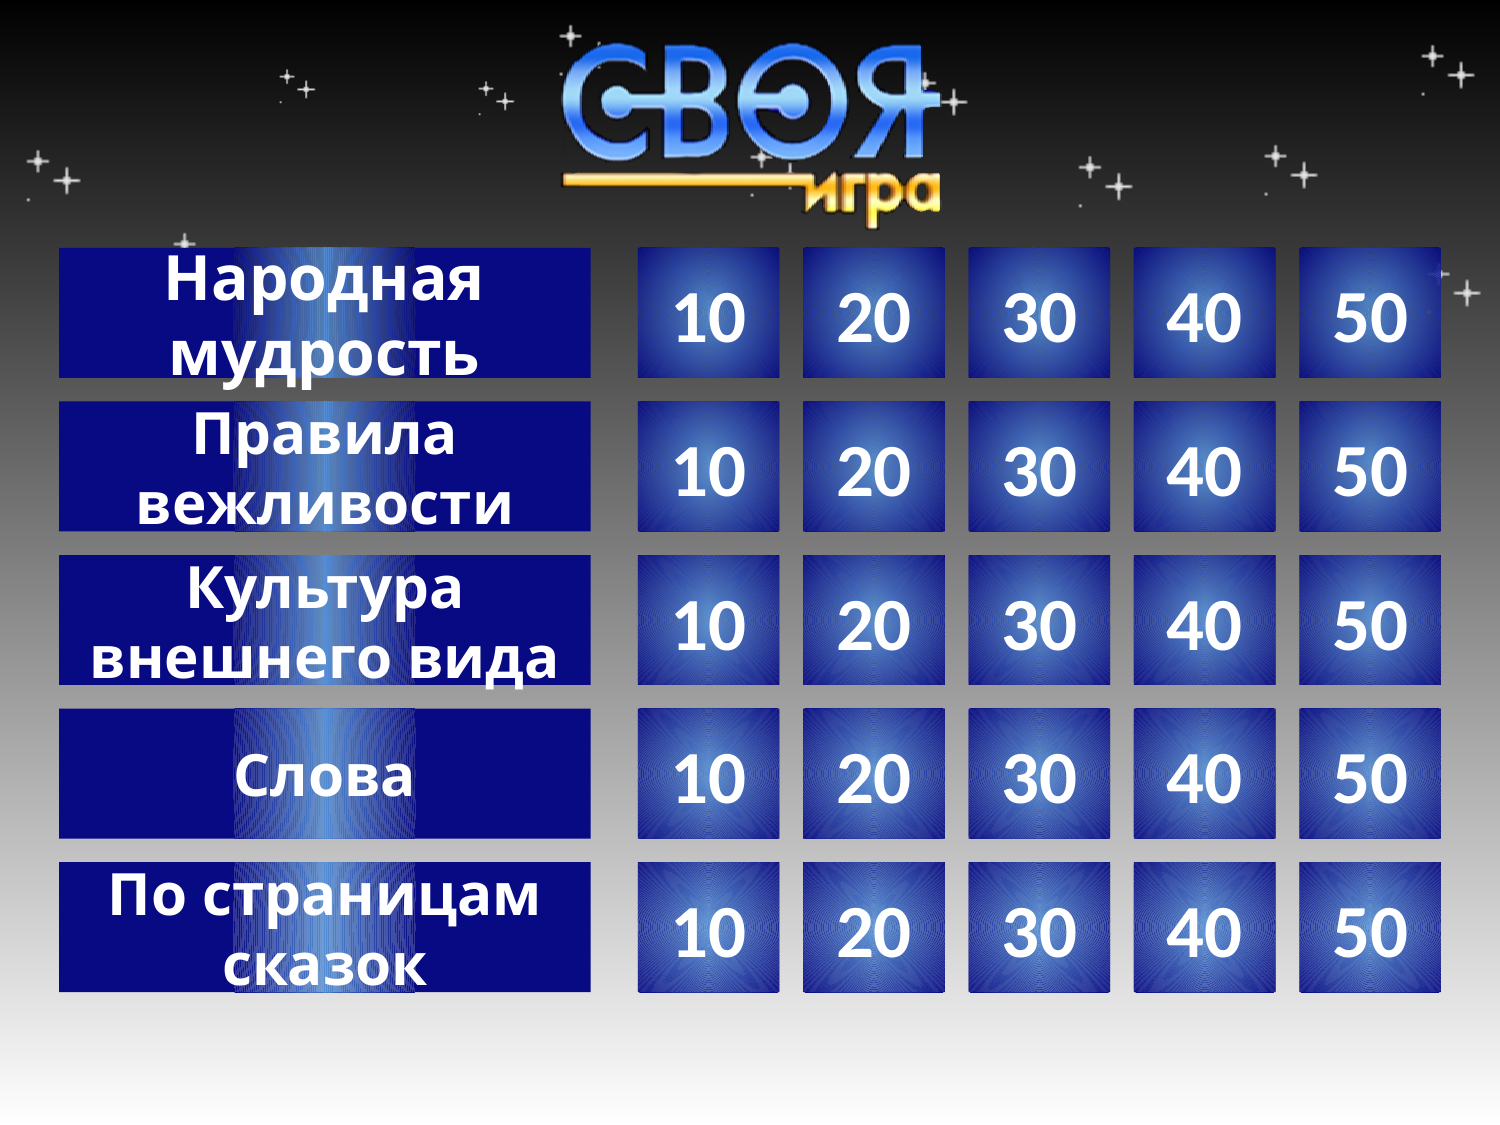

Народная мудрость
10
20
30
40
50
Правила вежливости
10
20
30
40
50
Культура внешнего вида
10
20
30
40
50
Слова
10
20
30
40
50
По страницам сказок
10
20
30
40
50